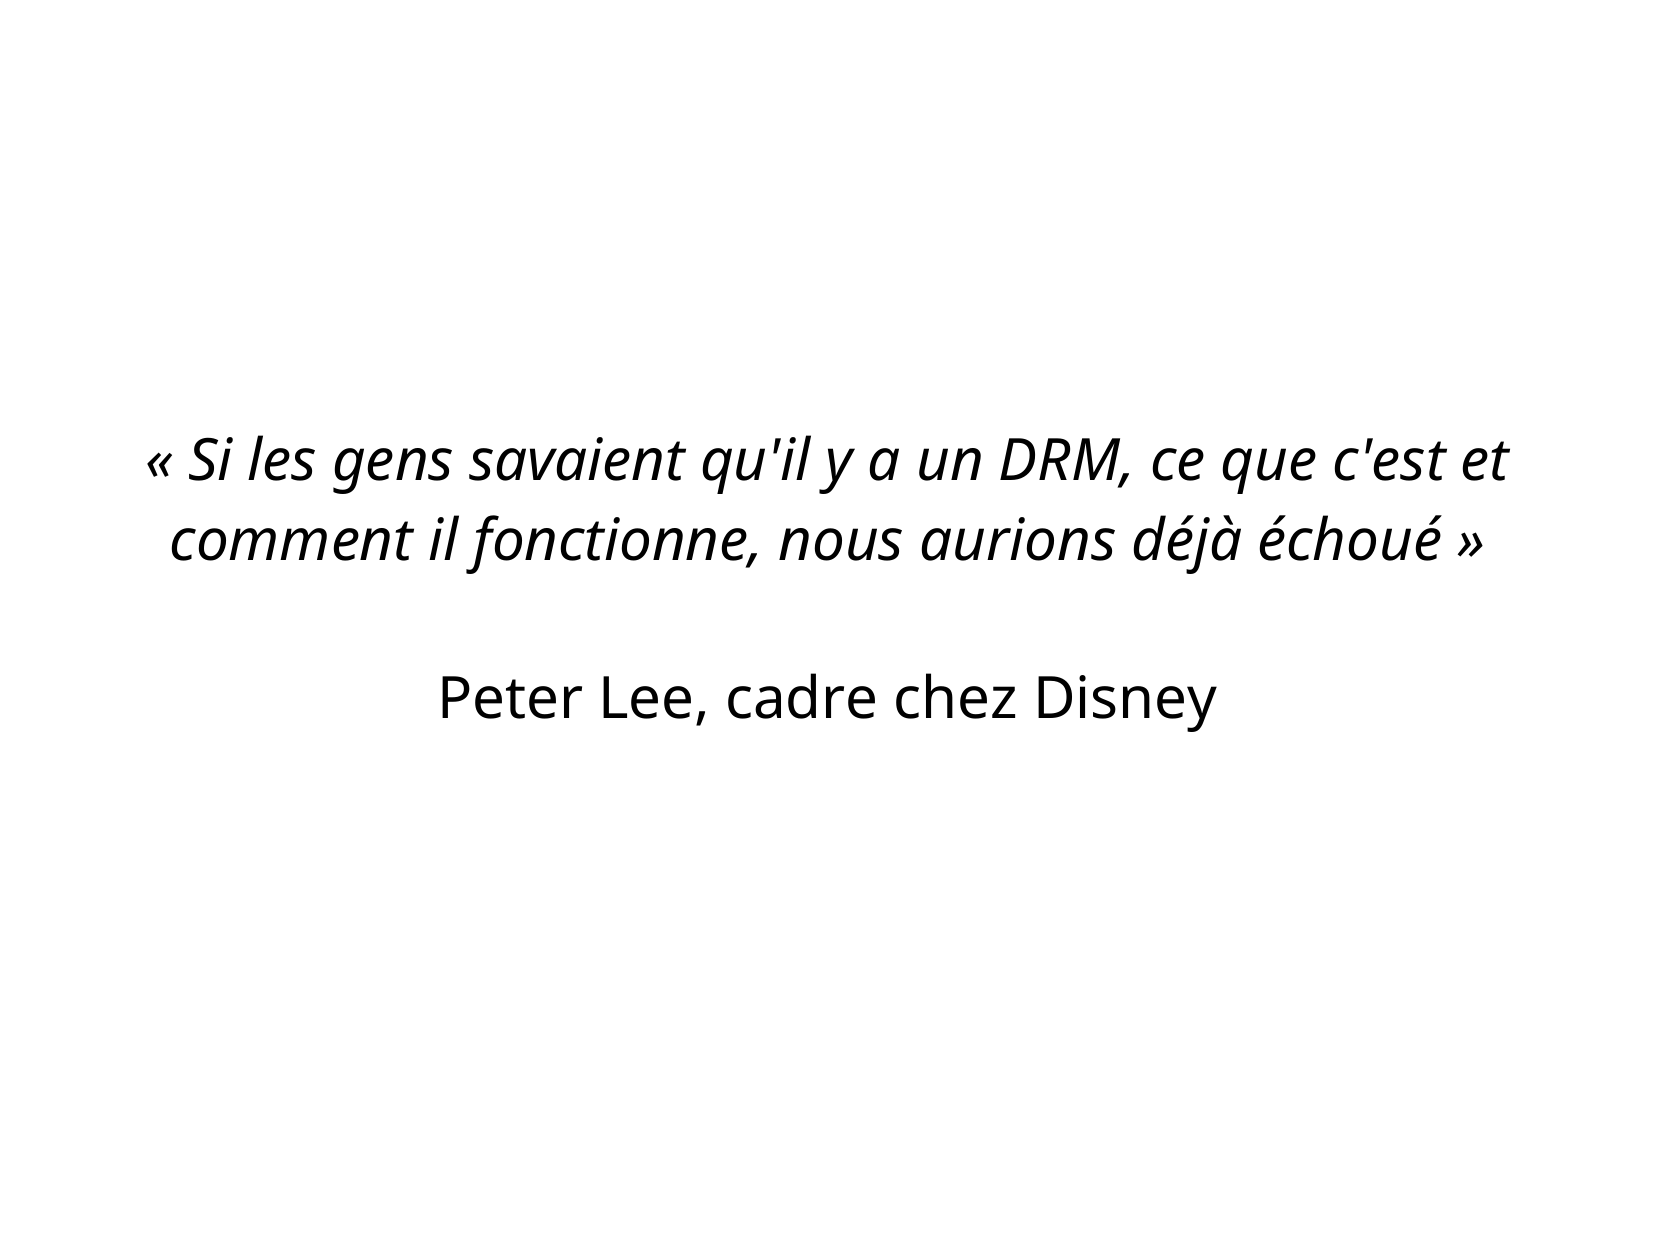

# « Si les gens savaient qu'il y a un DRM, ce que c'est et comment il fonctionne, nous aurions déjà échoué »
Peter Lee, cadre chez Disney